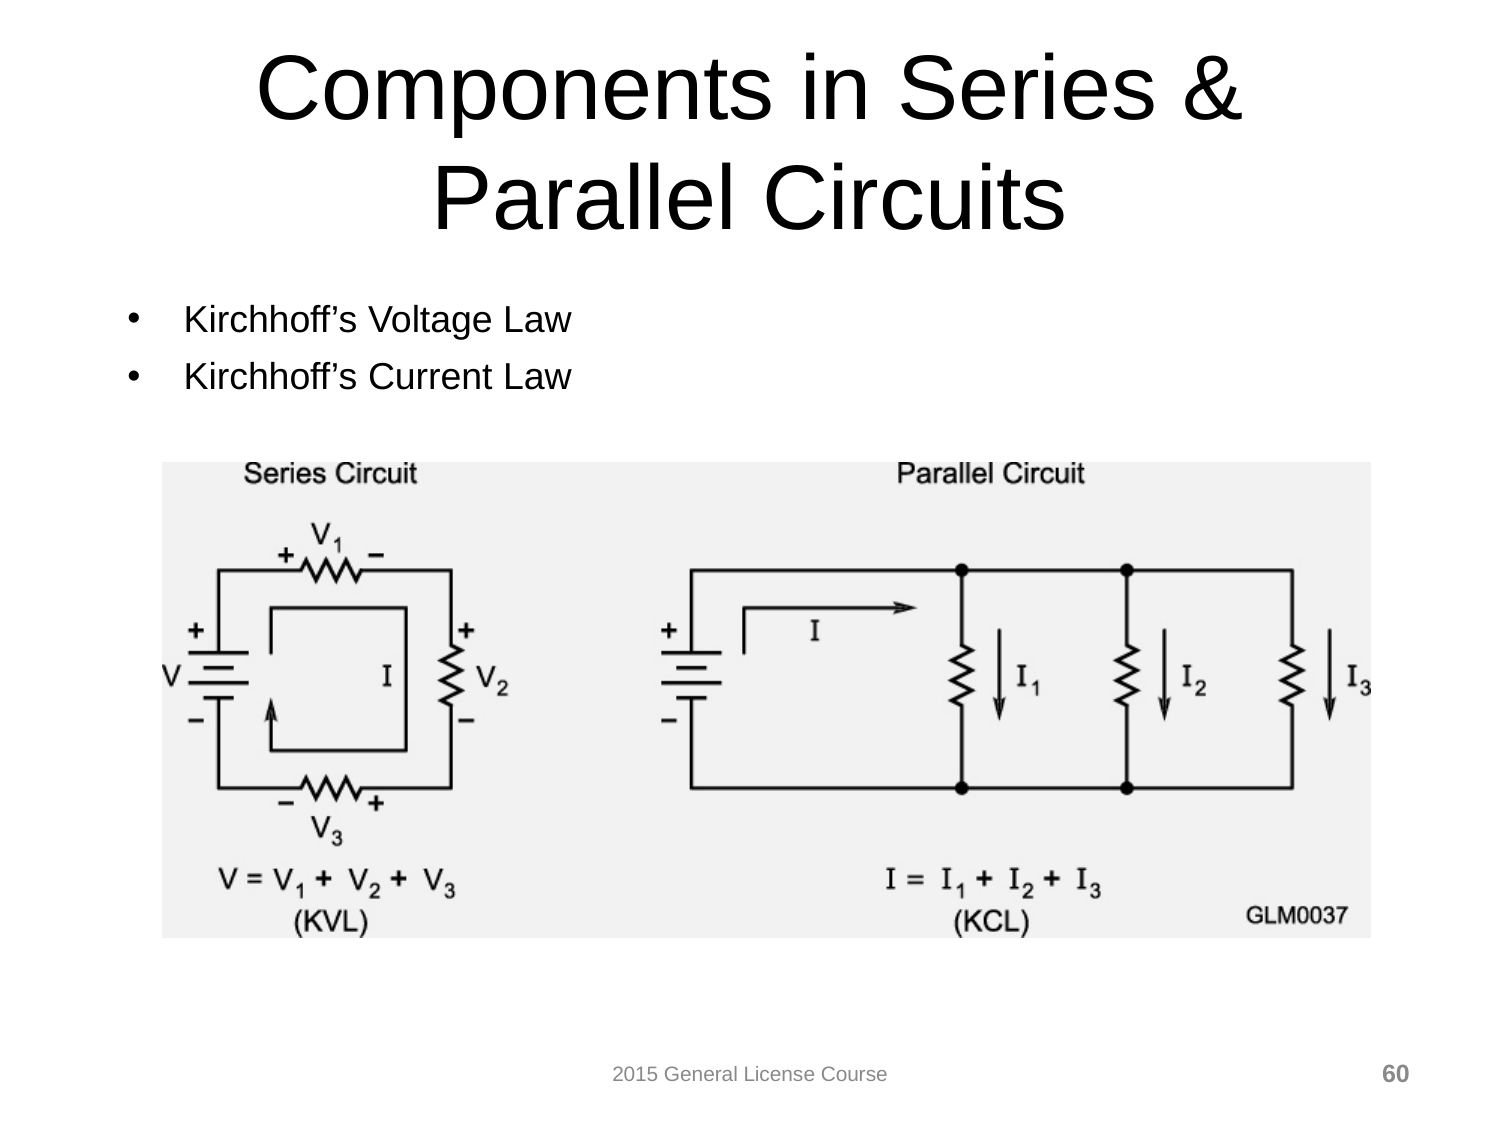

Components in Series & Parallel Circuits
Kirchhoff’s Voltage Law
Kirchhoff’s Current Law
2015 General License Course